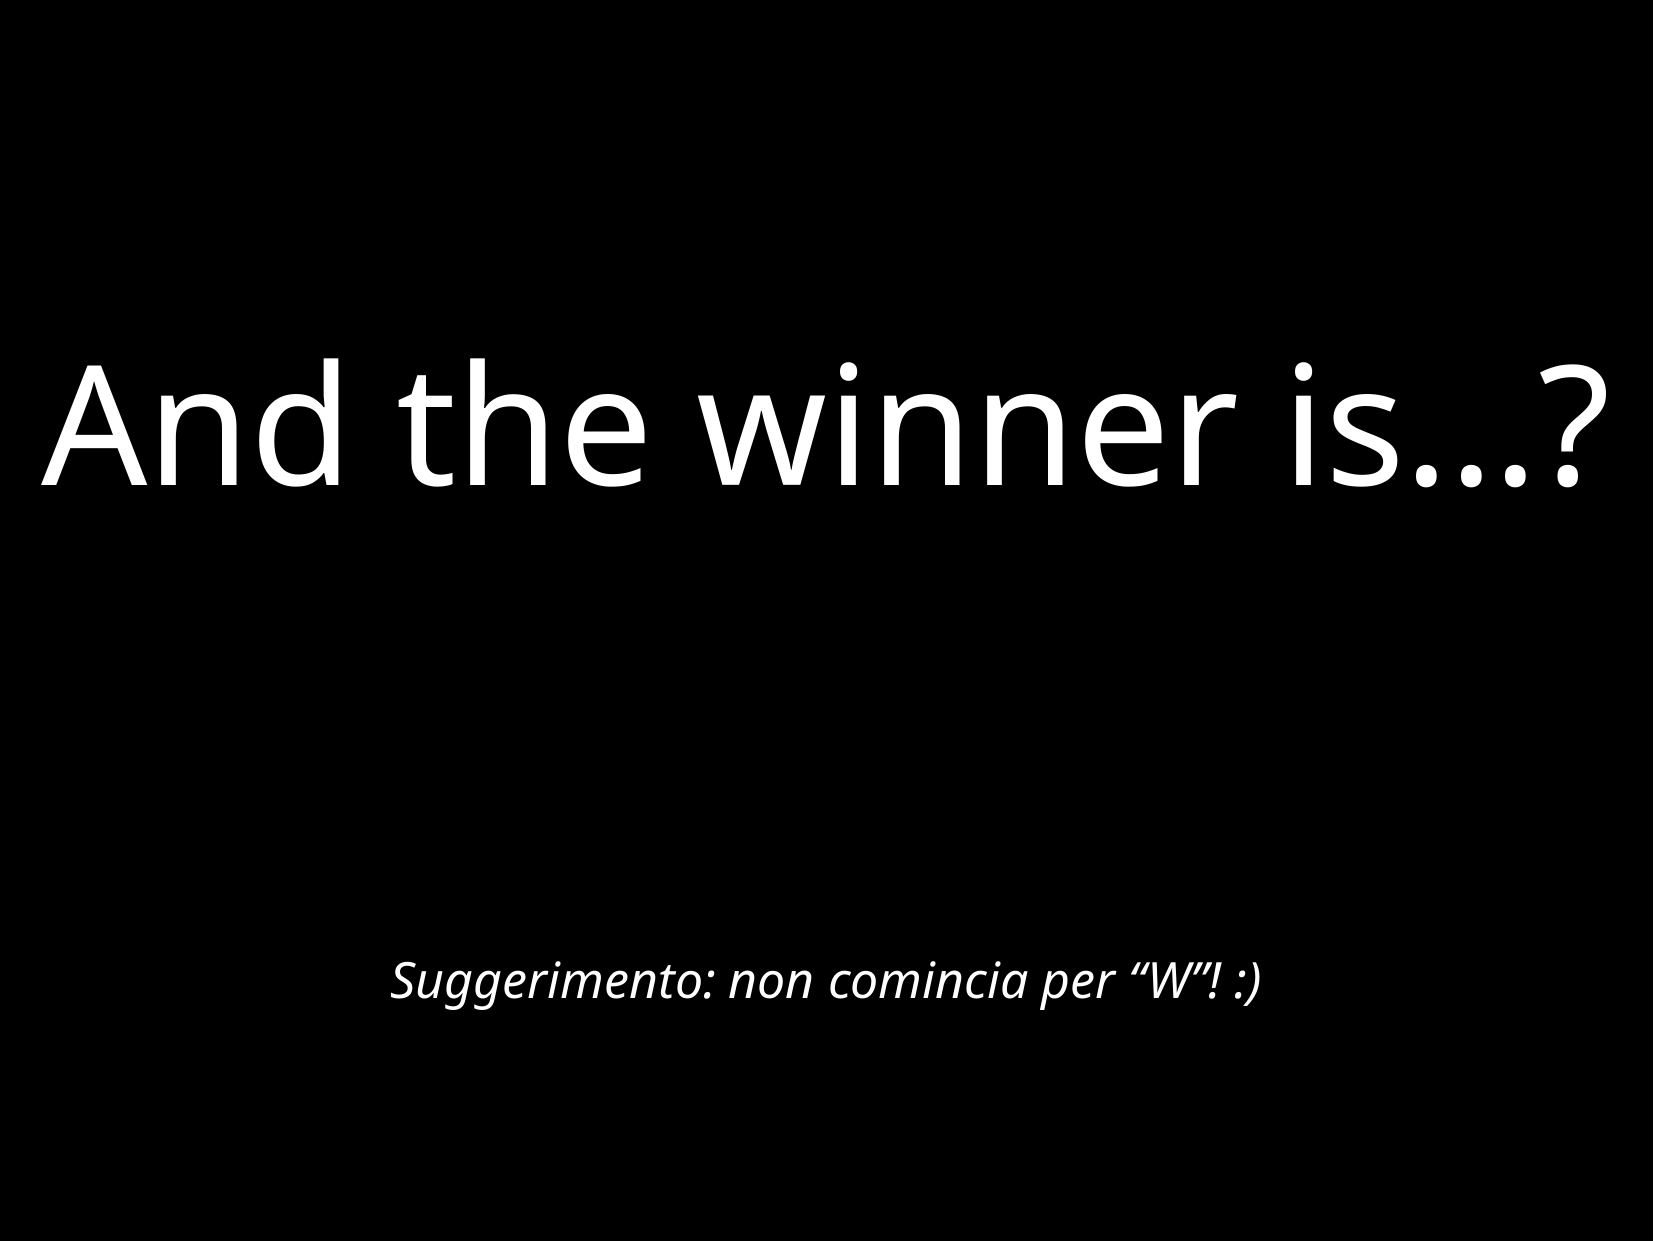

And the winner is...?
Suggerimento: non comincia per “W”! :)